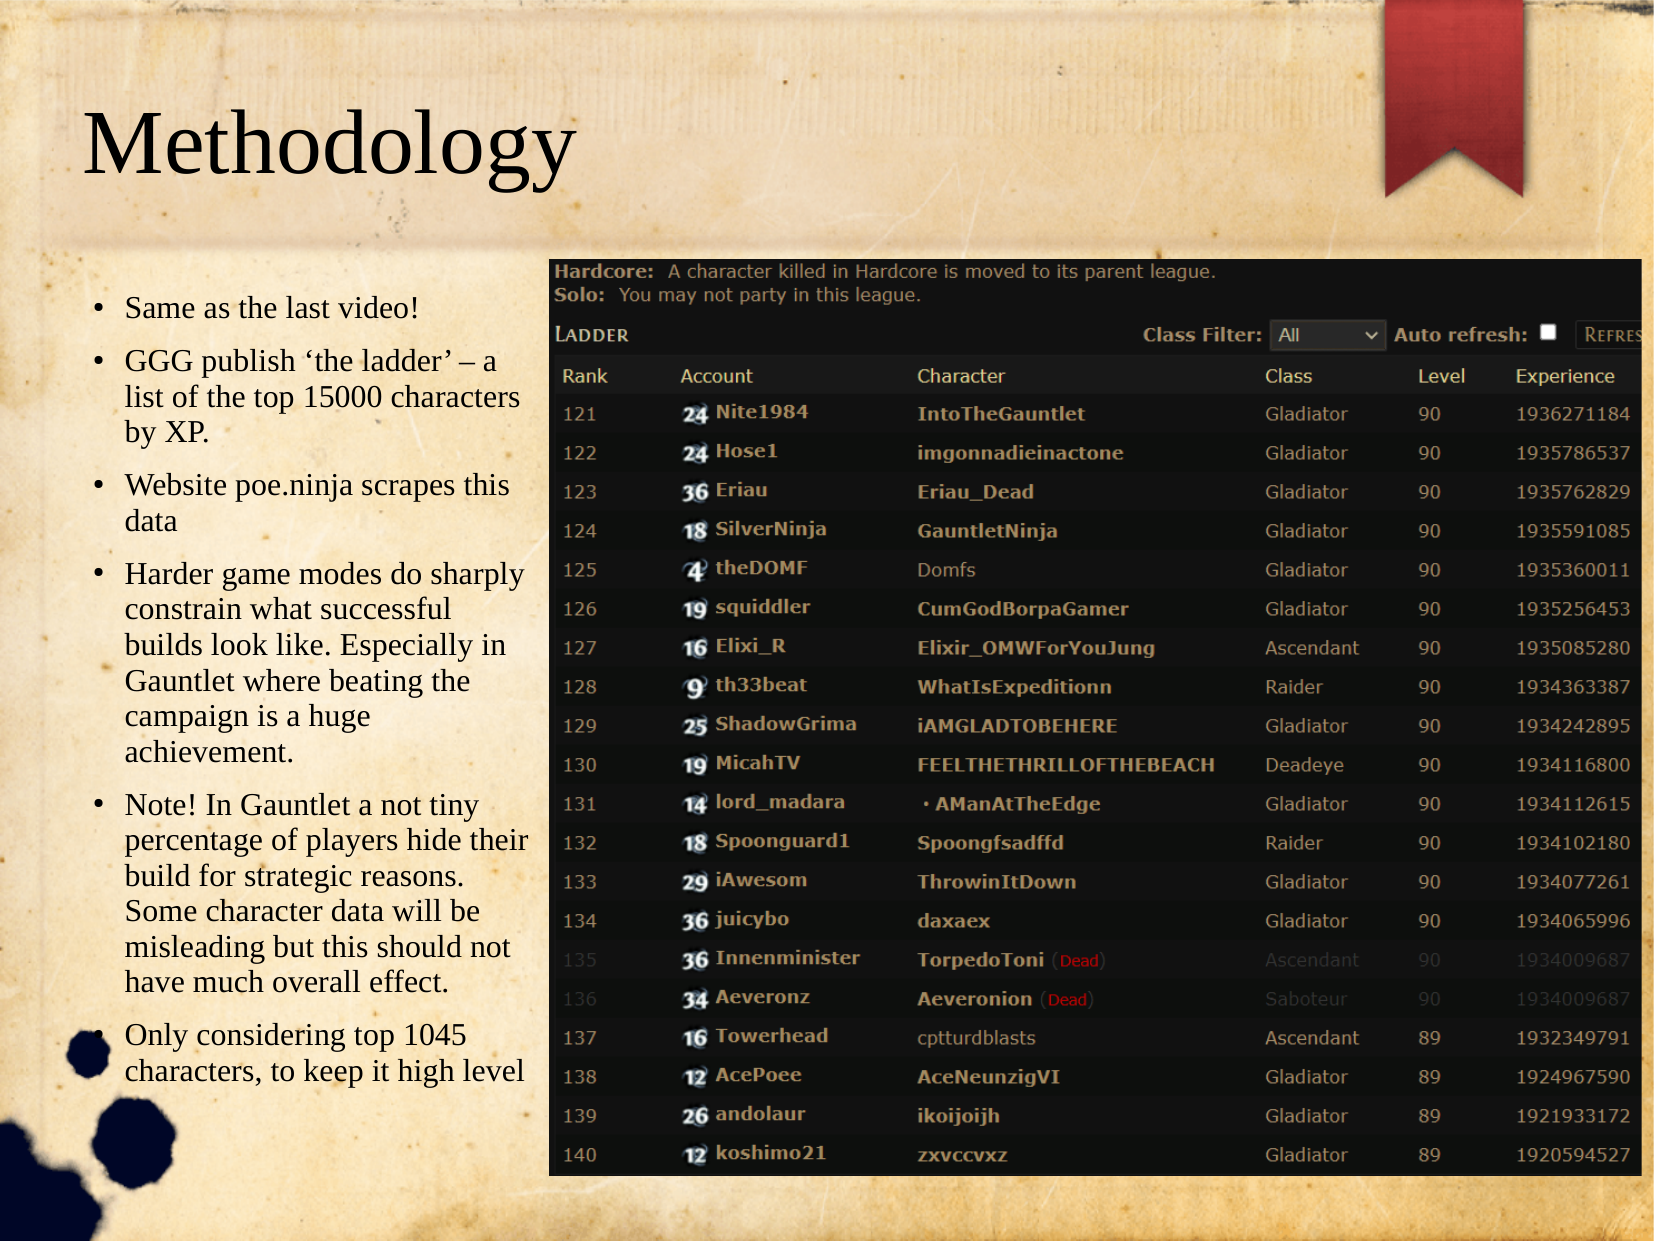

# Methodology
Same as the last video!
GGG publish ‘the ladder’ – a list of the top 15000 characters by XP.
Website poe.ninja scrapes this data
Harder game modes do sharply constrain what successful builds look like. Especially in Gauntlet where beating the campaign is a huge achievement.
Note! In Gauntlet a not tiny percentage of players hide their build for strategic reasons. Some character data will be misleading but this should not have much overall effect.
Only considering top 1045 characters, to keep it high level